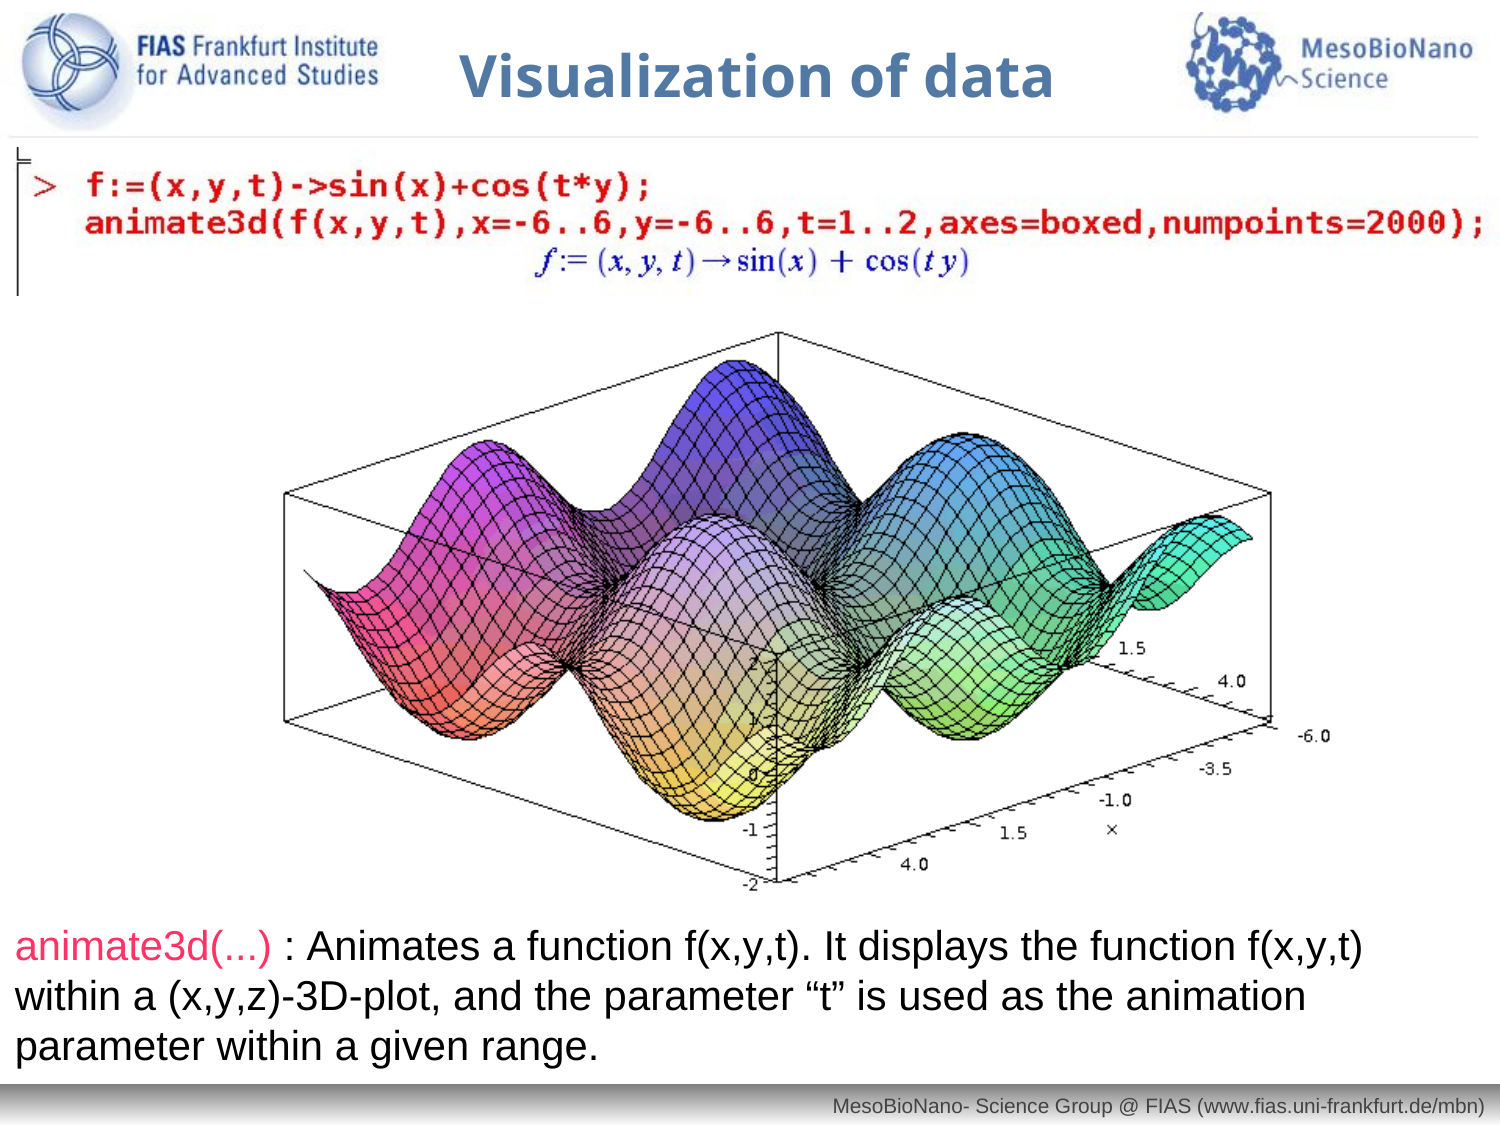

# Visualization of data
animate3d(...) : Animates a function f(x,y,t). It displays the function f(x,y,t) within a (x,y,z)-3D-plot, and the parameter “t” is used as the animation parameter within a given range.